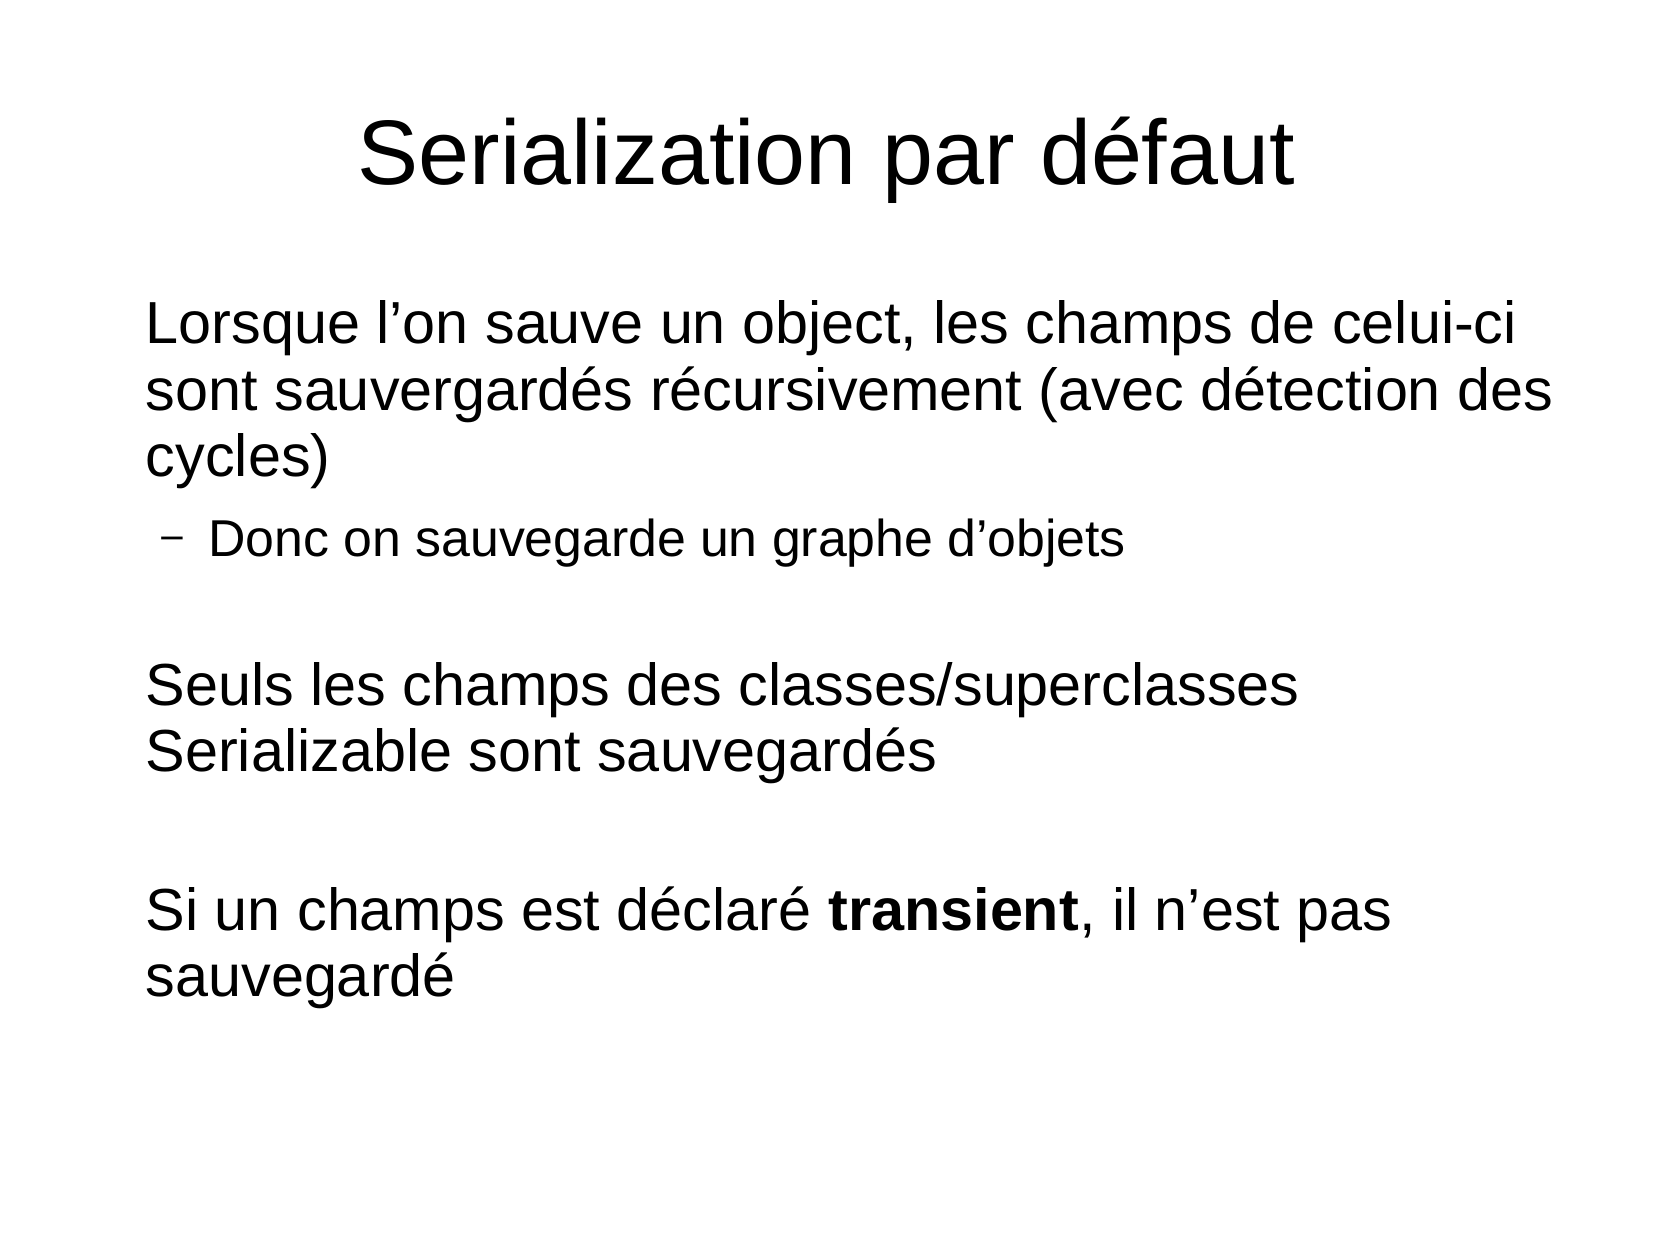

# Serialization par défaut
Lorsque l’on sauve un object, les champs de celui-ci sont sauvergardés récursivement (avec détection des cycles)
Donc on sauvegarde un graphe d’objets
Seuls les champs des classes/superclasses Serializable sont sauvegardés
Si un champs est déclaré transient, il n’est pas sauvegardé